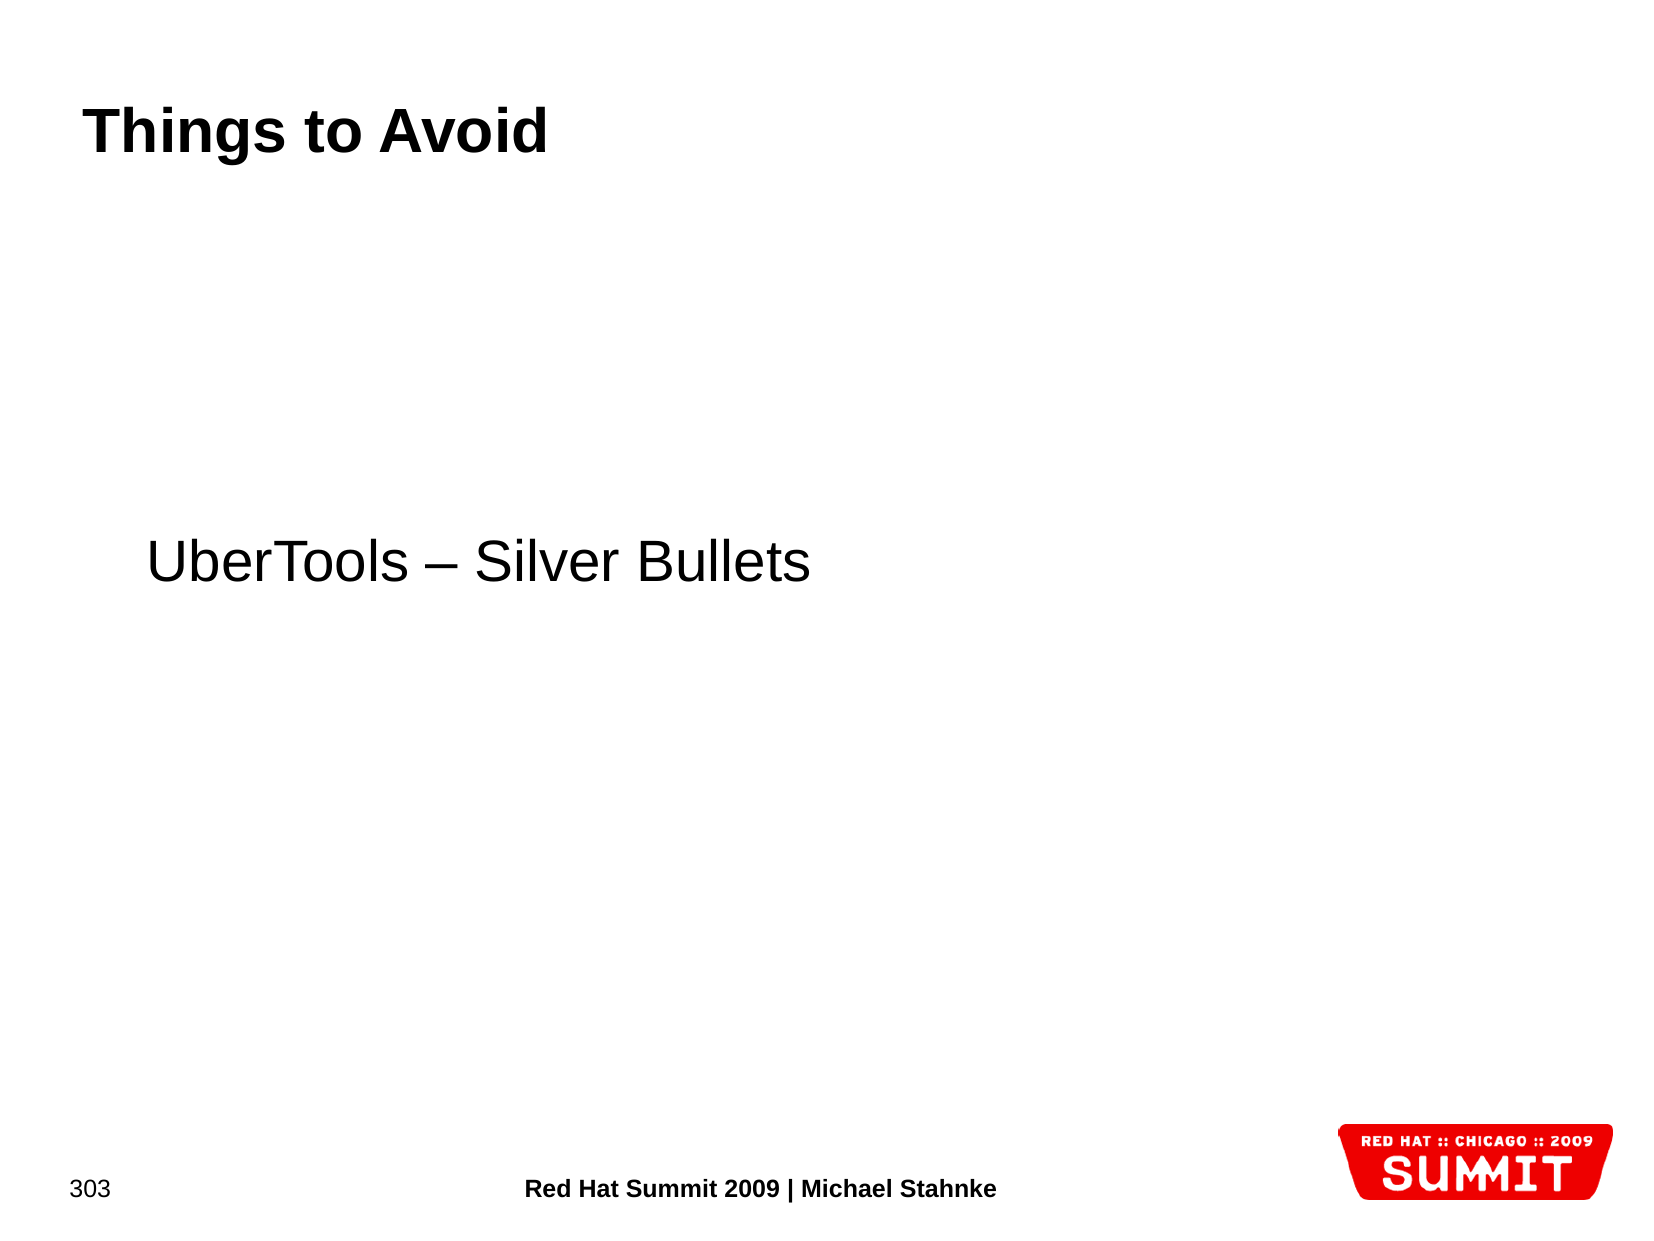

# Things to Avoid
UberTools – Silver Bullets